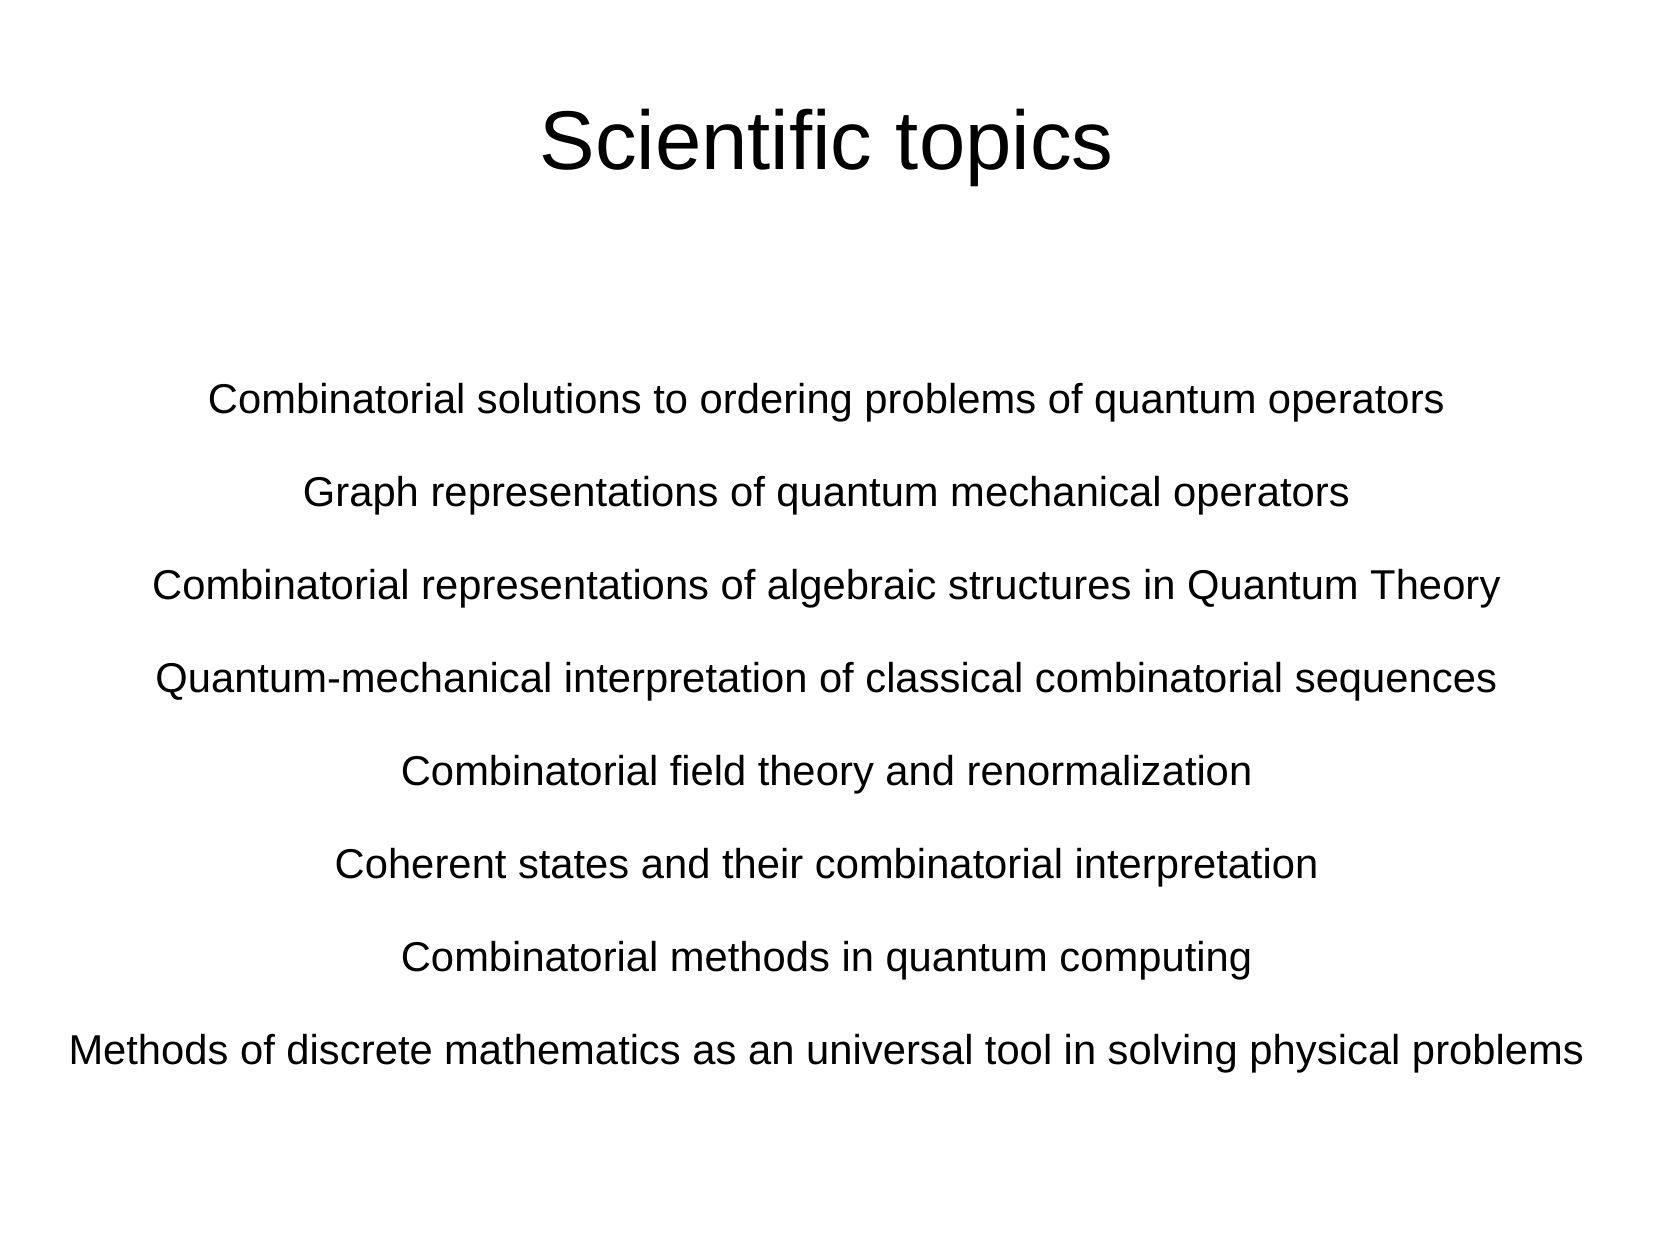

# Scientific topics
Combinatorial solutions to ordering problems of quantum operators
Graph representations of quantum mechanical operators
Combinatorial representations of algebraic structures in Quantum Theory
Quantum-mechanical interpretation of classical combinatorial sequences
Combinatorial field theory and renormalization
Coherent states and their combinatorial interpretation
Combinatorial methods in quantum computing
Methods of discrete mathematics as an universal tool in solving physical problems